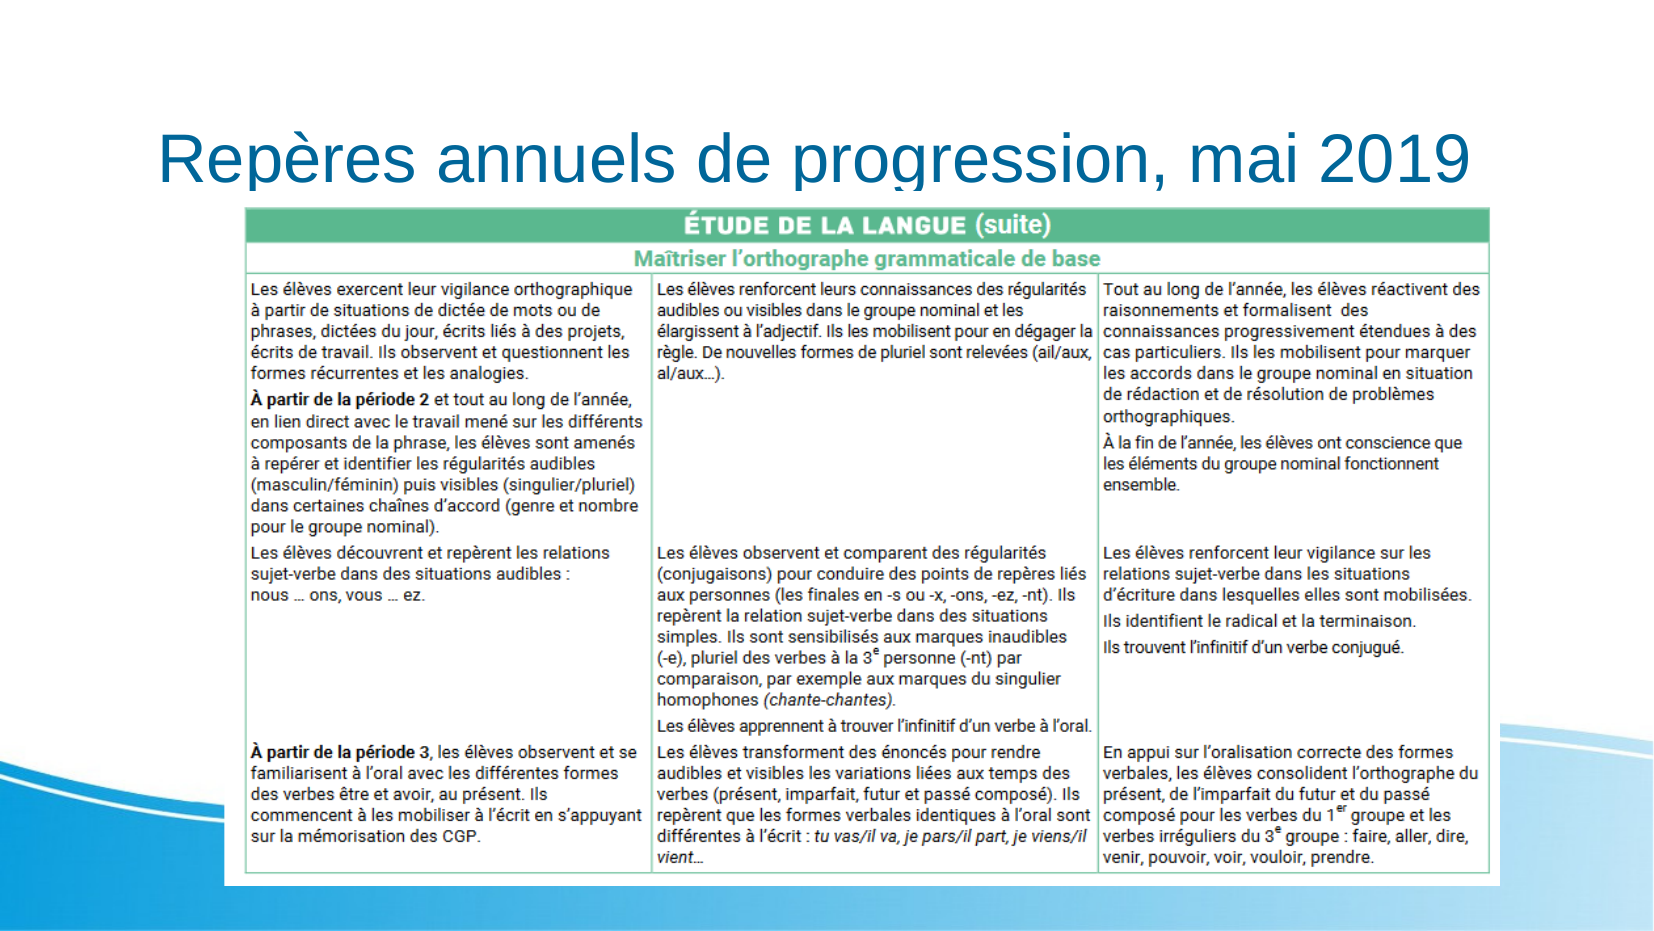

# Repères annuels de progression, mai 2019